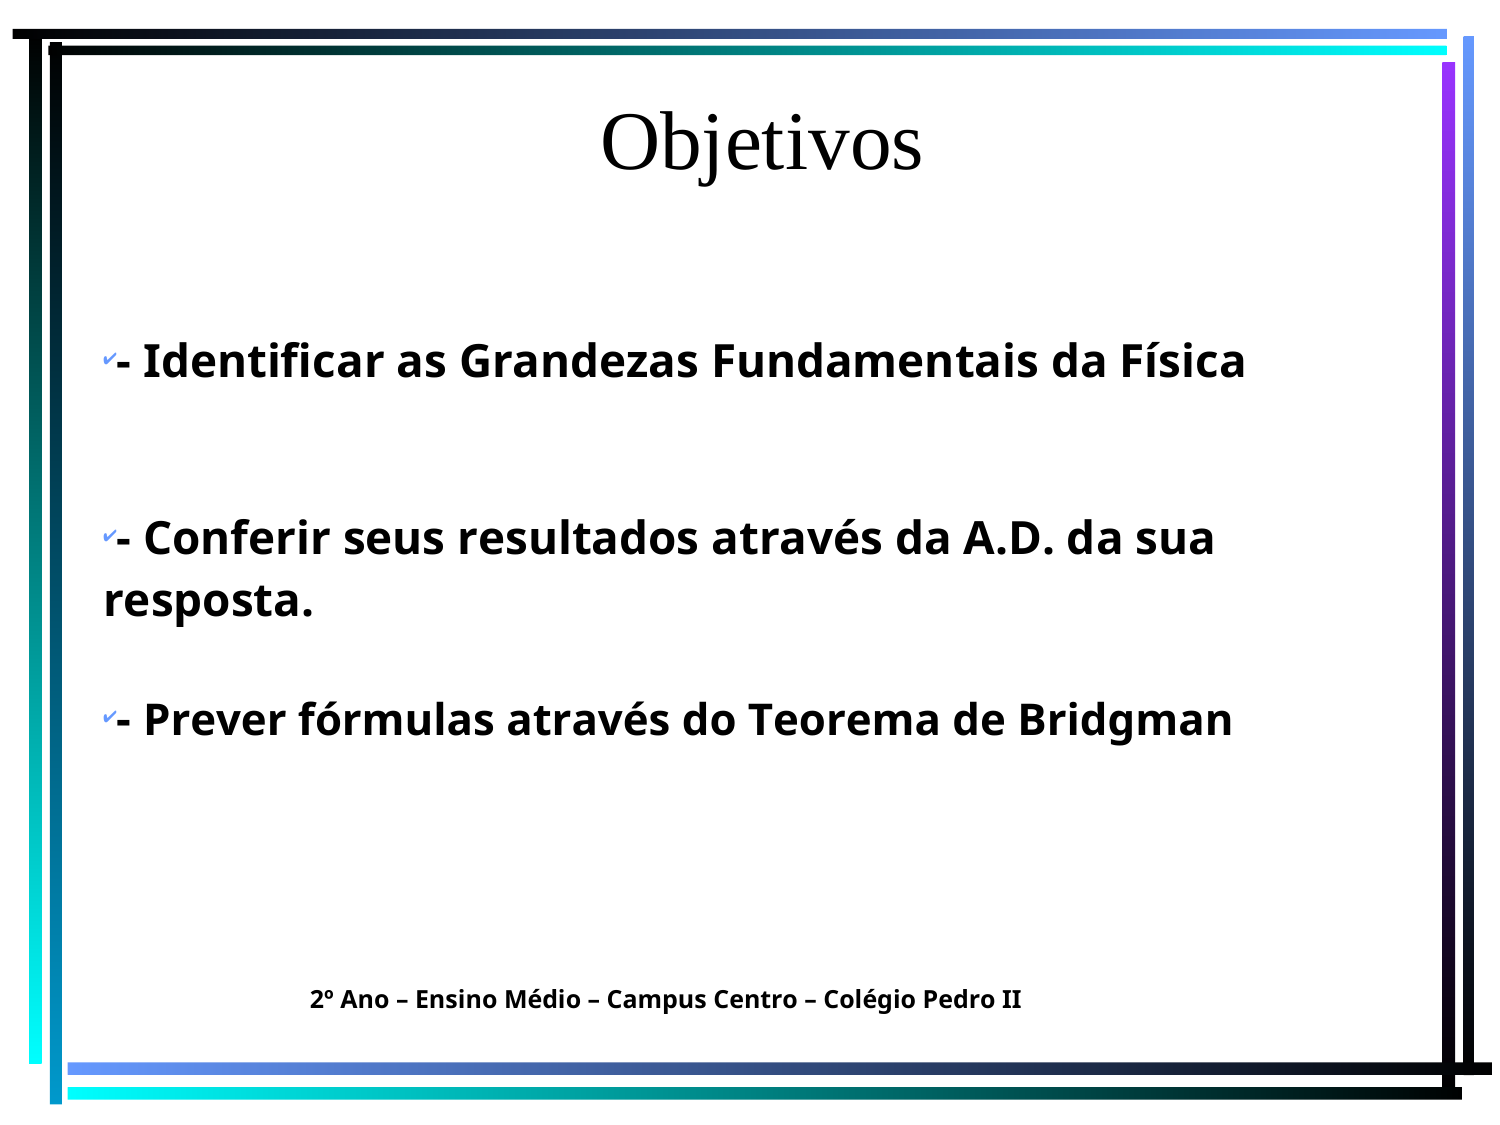

# Objetivos
- Identificar as Grandezas Fundamentais da Física
- Conferir seus resultados através da A.D. da sua resposta.
- Prever fórmulas através do Teorema de Bridgman
2º Ano – Ensino Médio – Campus Centro – Colégio Pedro II